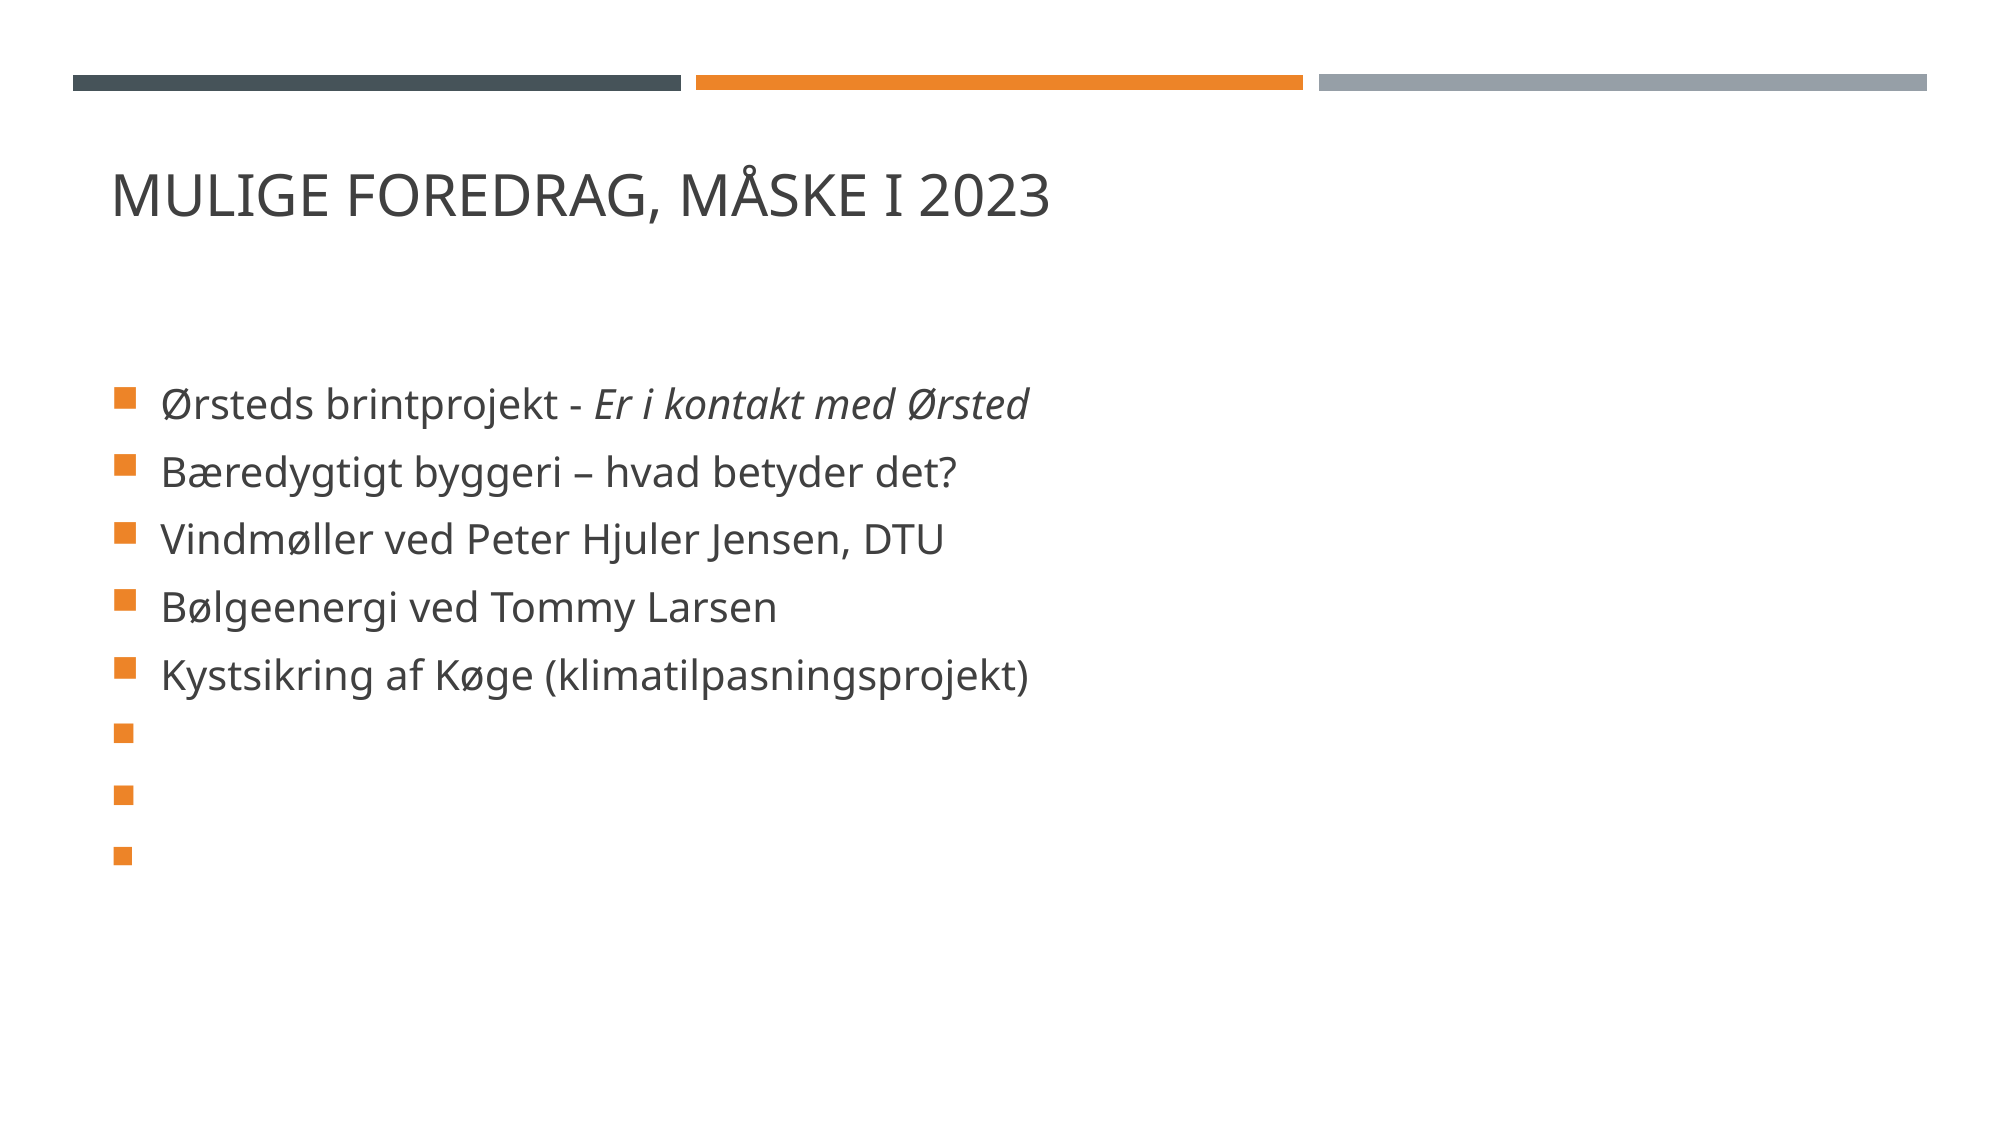

# Mulige foredrag, måske i 2023
Ørsteds brintprojekt - Er i kontakt med Ørsted
Bæredygtigt byggeri – hvad betyder det?
Vindmøller ved Peter Hjuler Jensen, DTU
Bølgeenergi ved Tommy Larsen
Kystsikring af Køge (klimatilpasningsprojekt)